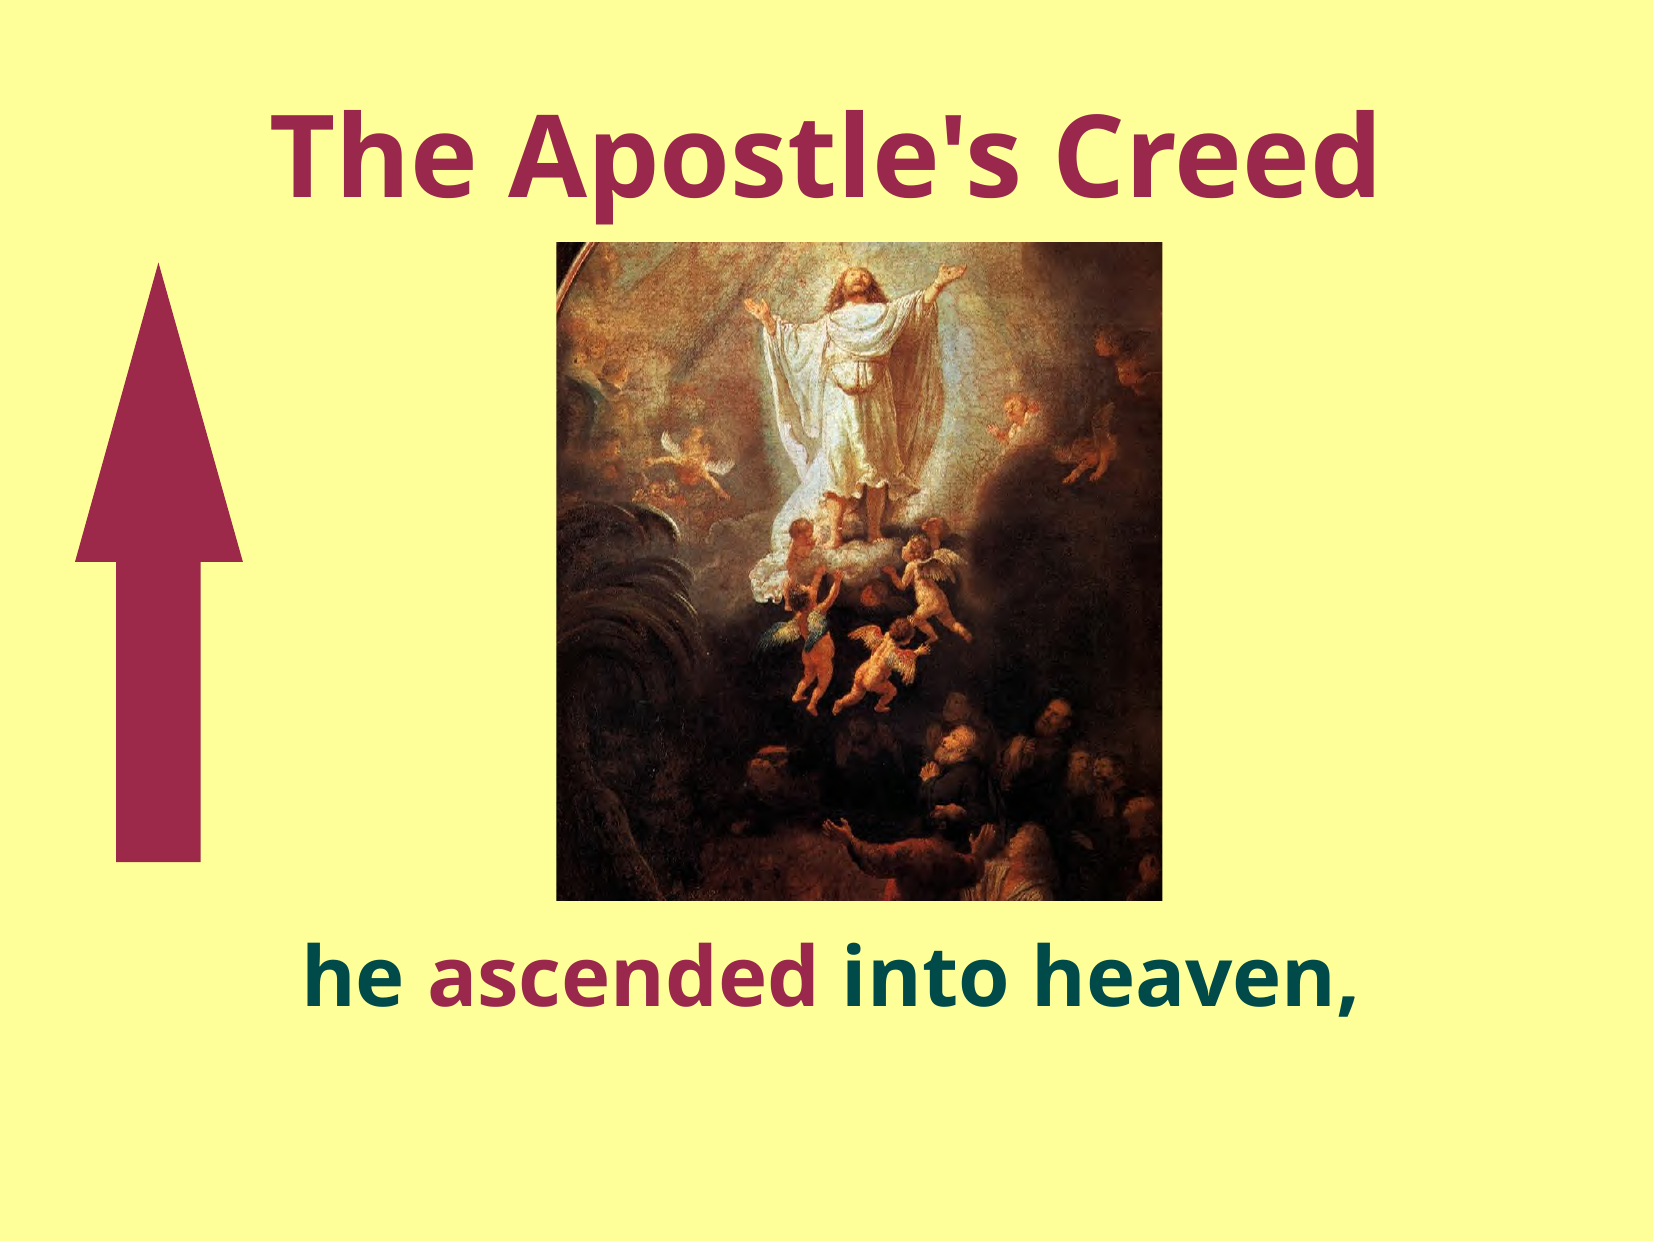

# The Apostle's Creed
he ascended into heaven,